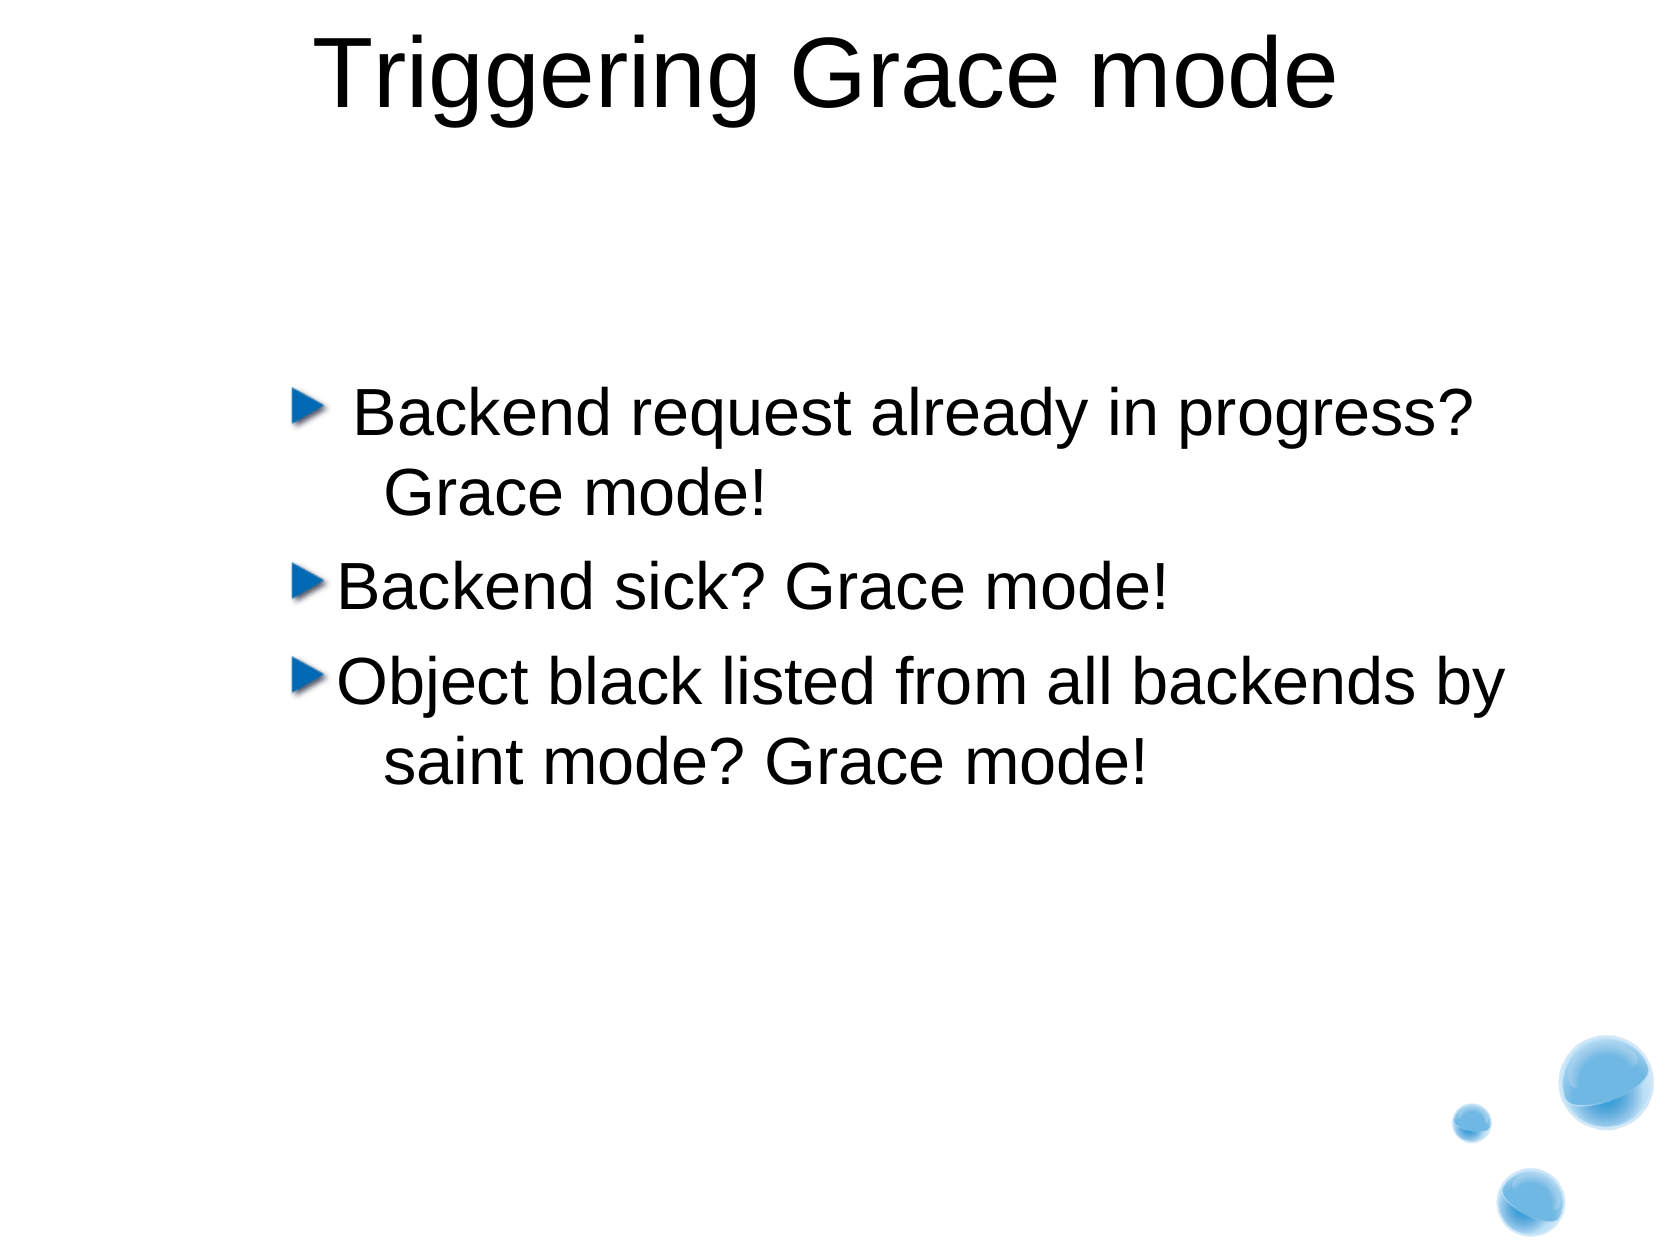

# Triggering Grace mode
 Backend request already in progress? Grace mode!
Backend sick? Grace mode!
Object black listed from all backends by saint mode? Grace mode!